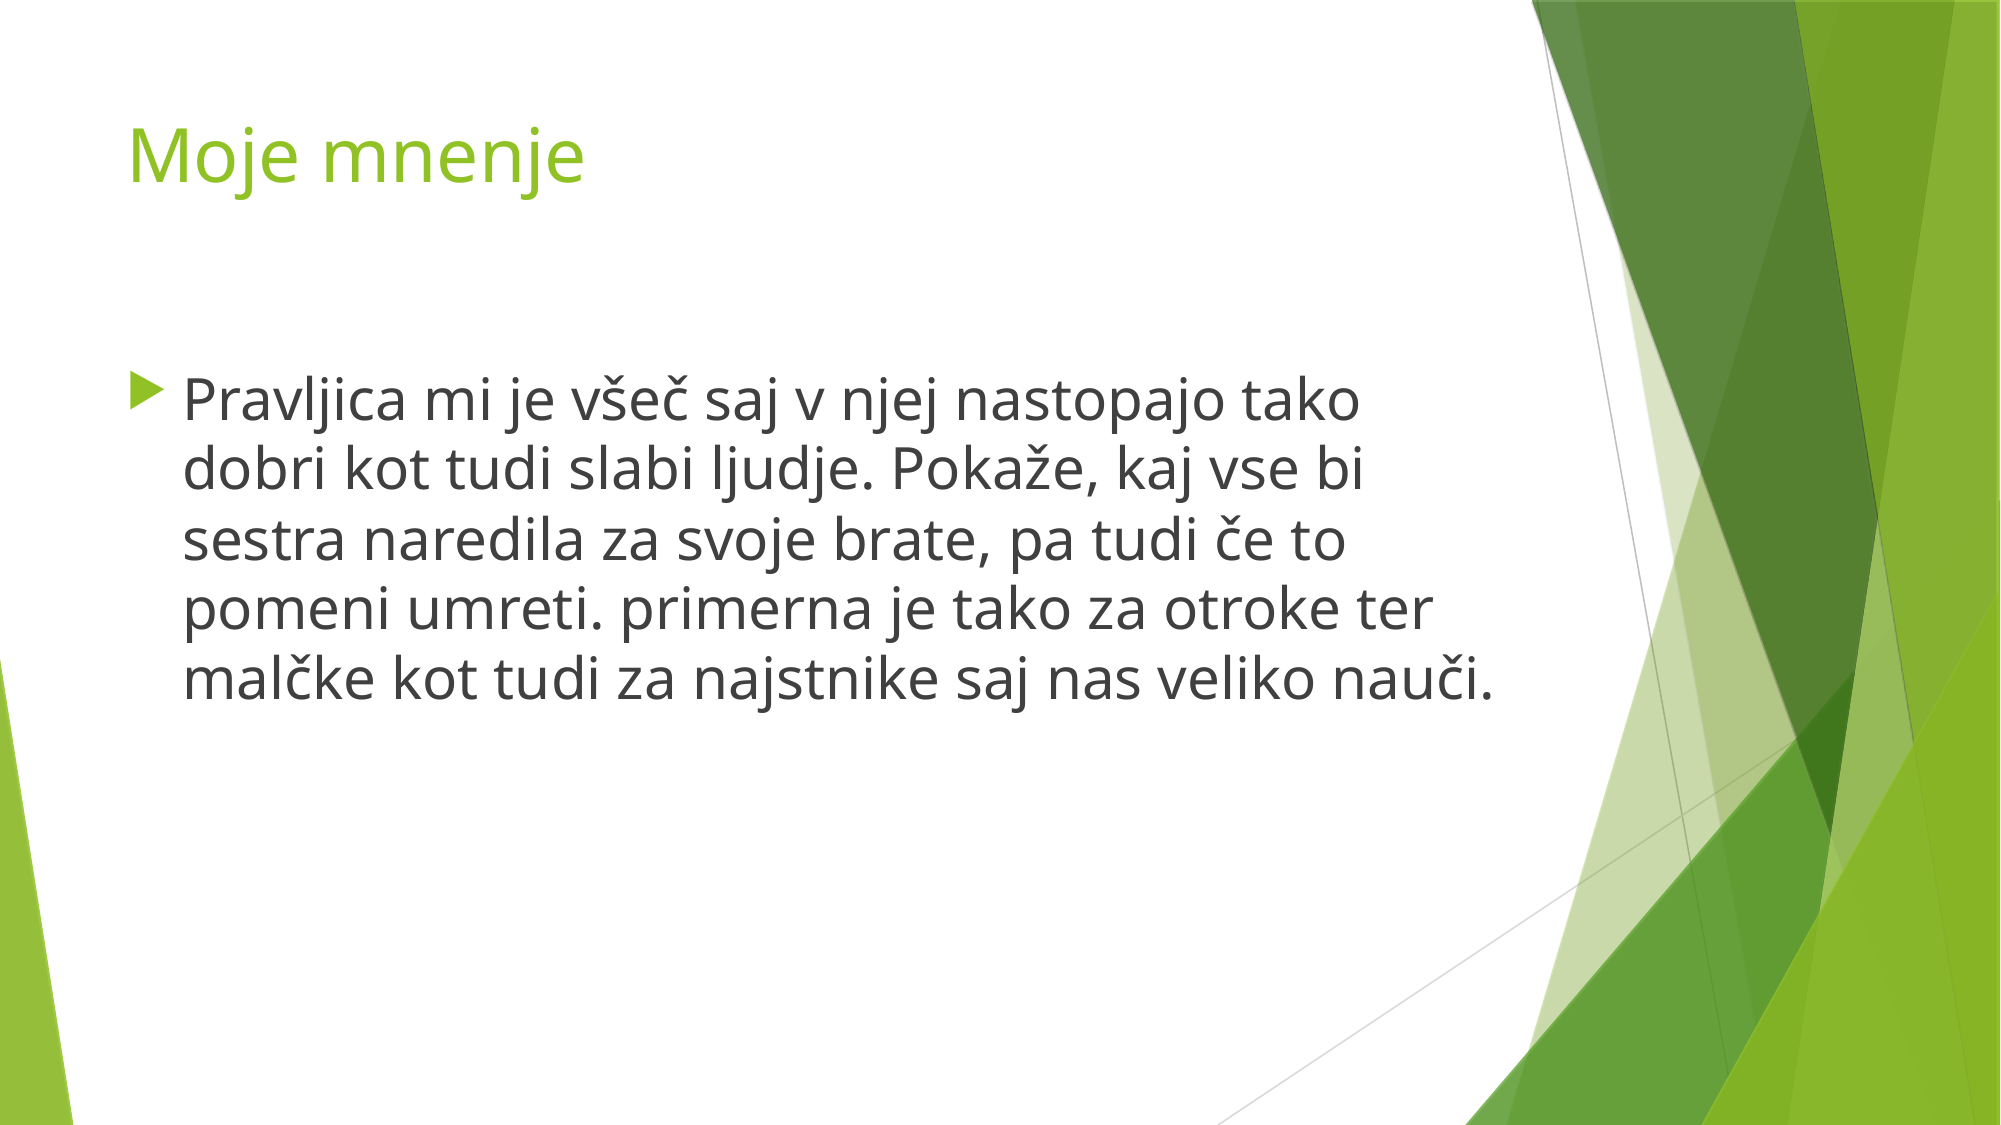

# Moje mnenje
Pravljica mi je všeč saj v njej nastopajo tako dobri kot tudi slabi ljudje. Pokaže, kaj vse bi sestra naredila za svoje brate, pa tudi če to pomeni umreti. primerna je tako za otroke ter malčke kot tudi za najstnike saj nas veliko nauči.